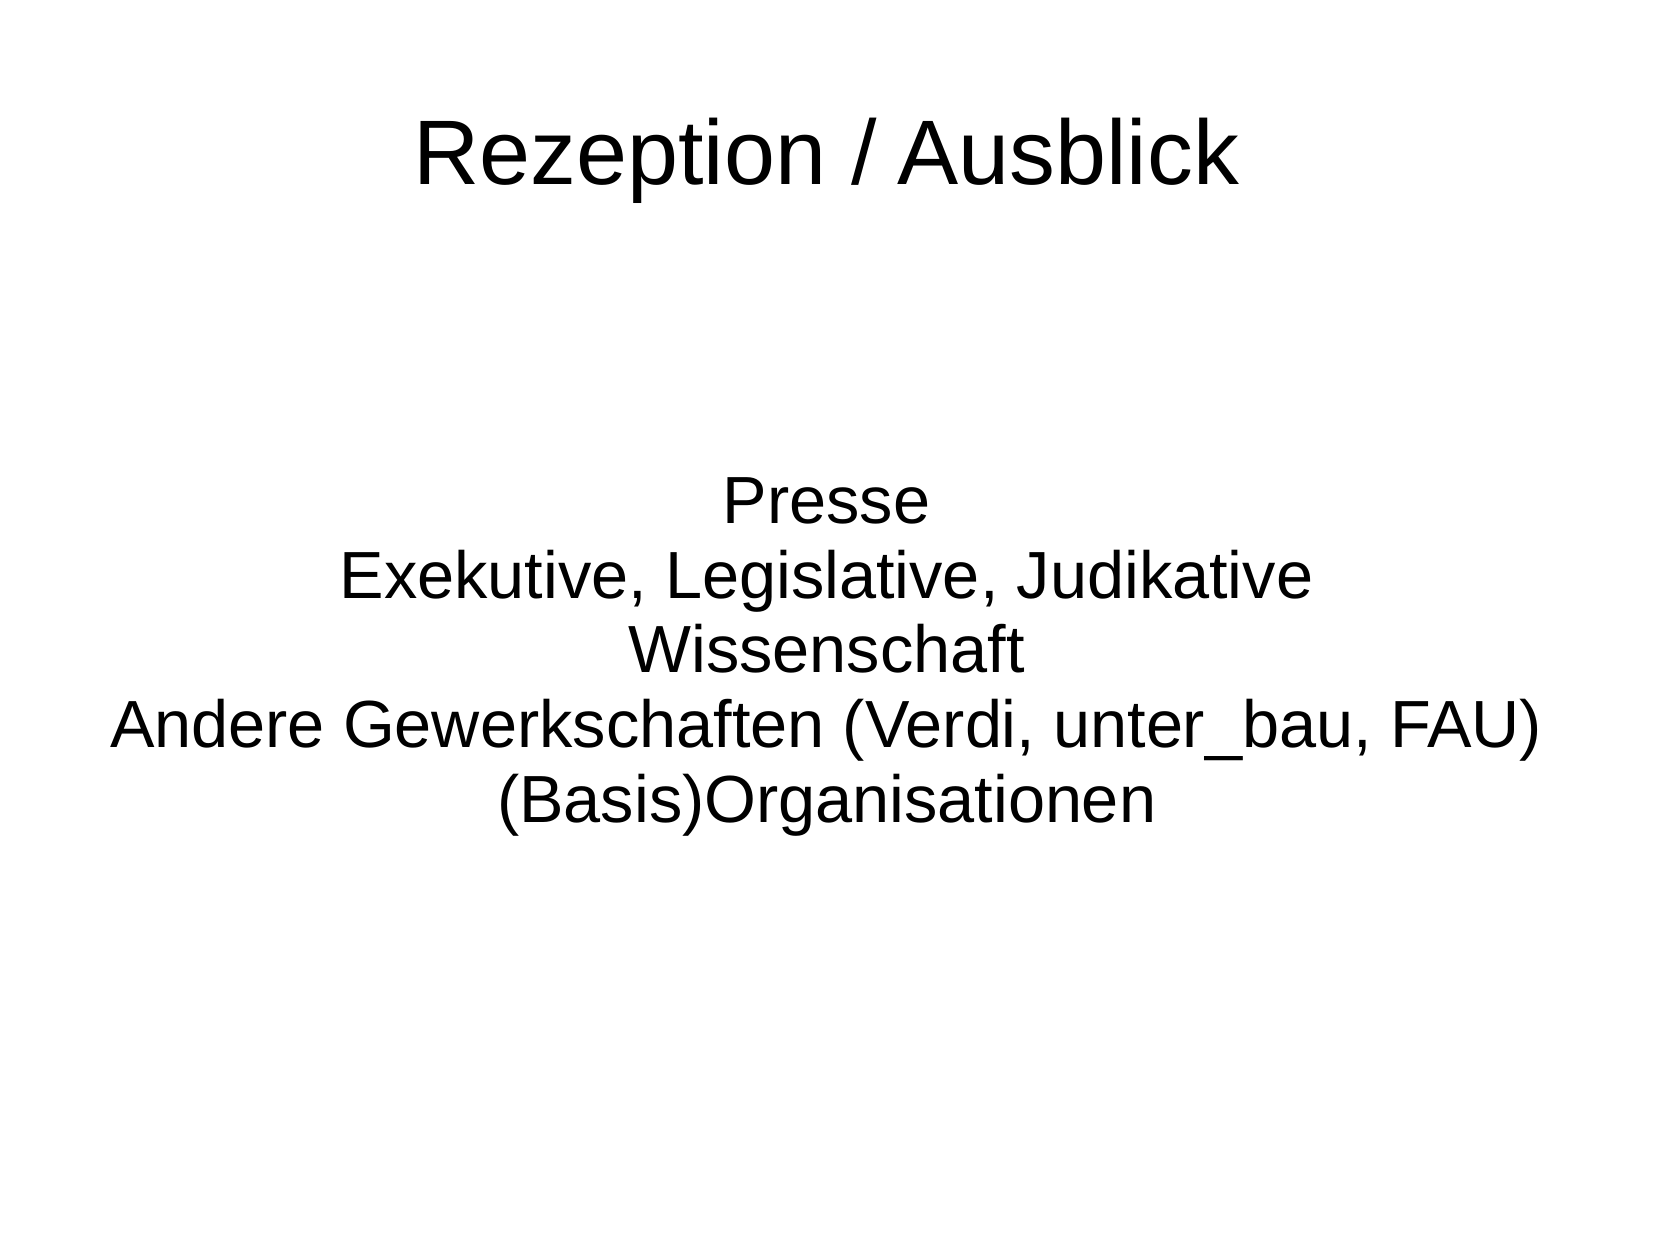

# Rezeption / Ausblick
Presse
Exekutive, Legislative, Judikative
Wissenschaft
Andere Gewerkschaften (Verdi, unter_bau, FAU)
(Basis)Organisationen